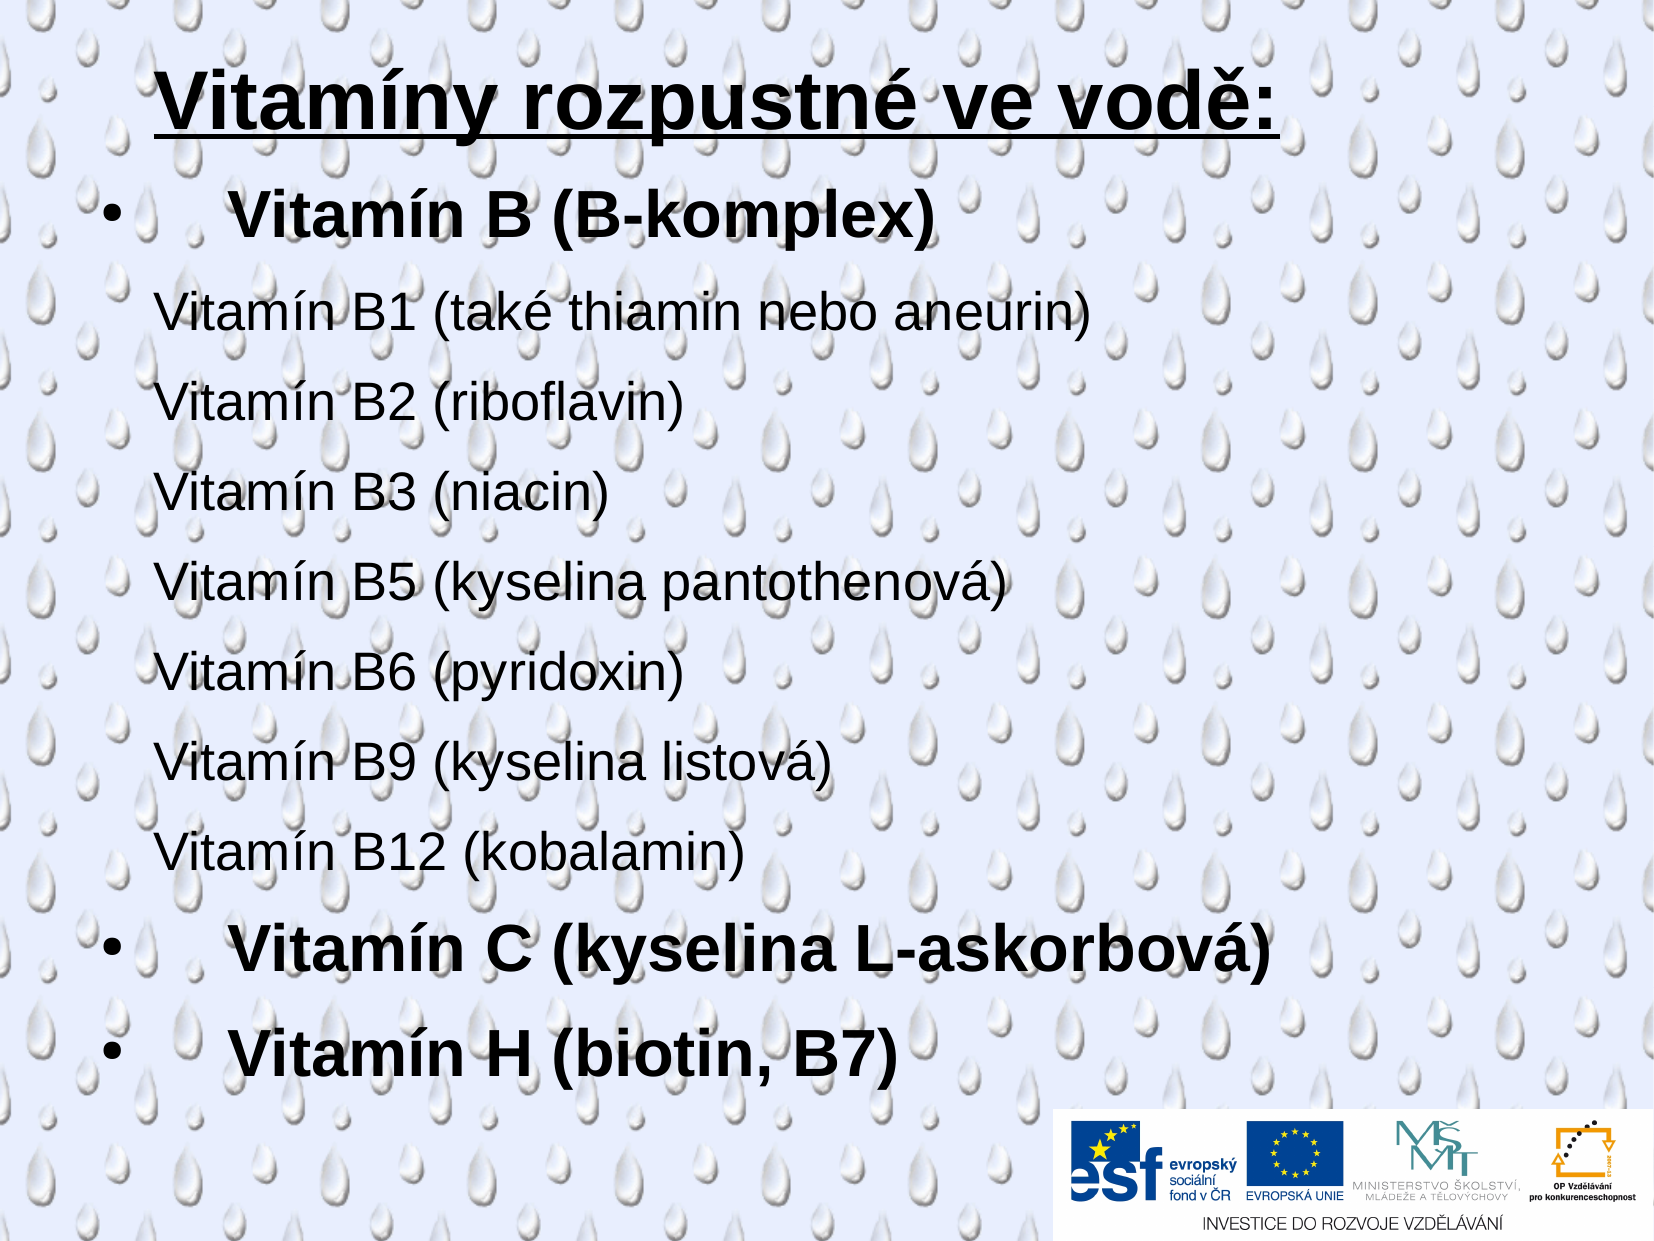

# Vitamíny rozpustné ve vodě:
 Vitamín B (B-komplex)
Vitamín B1 (také thiamin nebo aneurin)
Vitamín B2 (riboflavin)
Vitamín B3 (niacin)
Vitamín B5 (kyselina pantothenová)
Vitamín B6 (pyridoxin)
Vitamín B9 (kyselina listová)
Vitamín B12 (kobalamin)
 Vitamín C (kyselina L-askorbová)
 Vitamín H (biotin, B7)